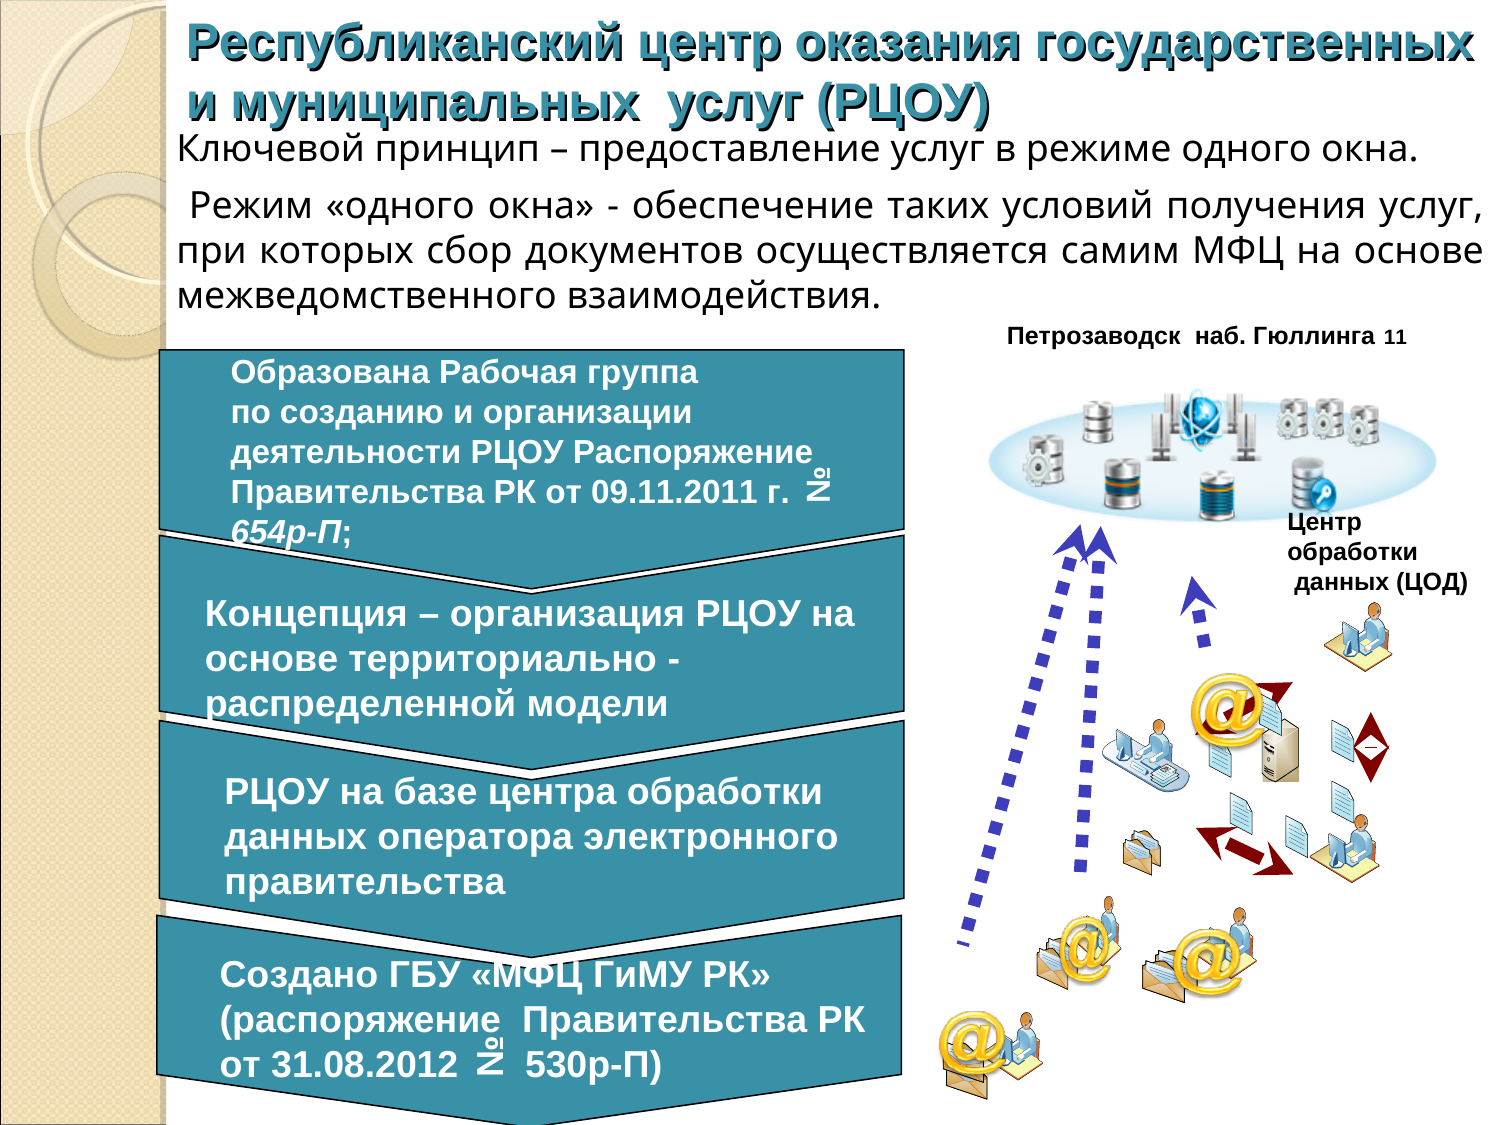

# Республиканский центр оказания государственных и муниципальных услуг (РЦОУ)
Образована Рабочая группа
по созданию и организации деятельности РЦОУ Распоряжение Правительства РК от 09.11.2011 г. № 654р-П;
Ключевой принцип – предоставление услуг в режиме одного окна.
 Режим «одного окна» - обеспечение таких условий получения услуг, при которых сбор документов осуществляется самим МФЦ на основе межведомственного взаимодействия.
Концепция – организация РЦОУ на основе территориально - распределенной модели
Петрозаводск, наб. Гюллинга 11
РЦОУ на базе центра обработки данных оператора электронного правительства
Центр обработки
 данных (ЦОД)
Создано ГБУ «МФЦ ГиМУ РК» (распоряжение Правительства РК от 31.08.2012 № 530р-П)
Представительство
РЦОУН в районе